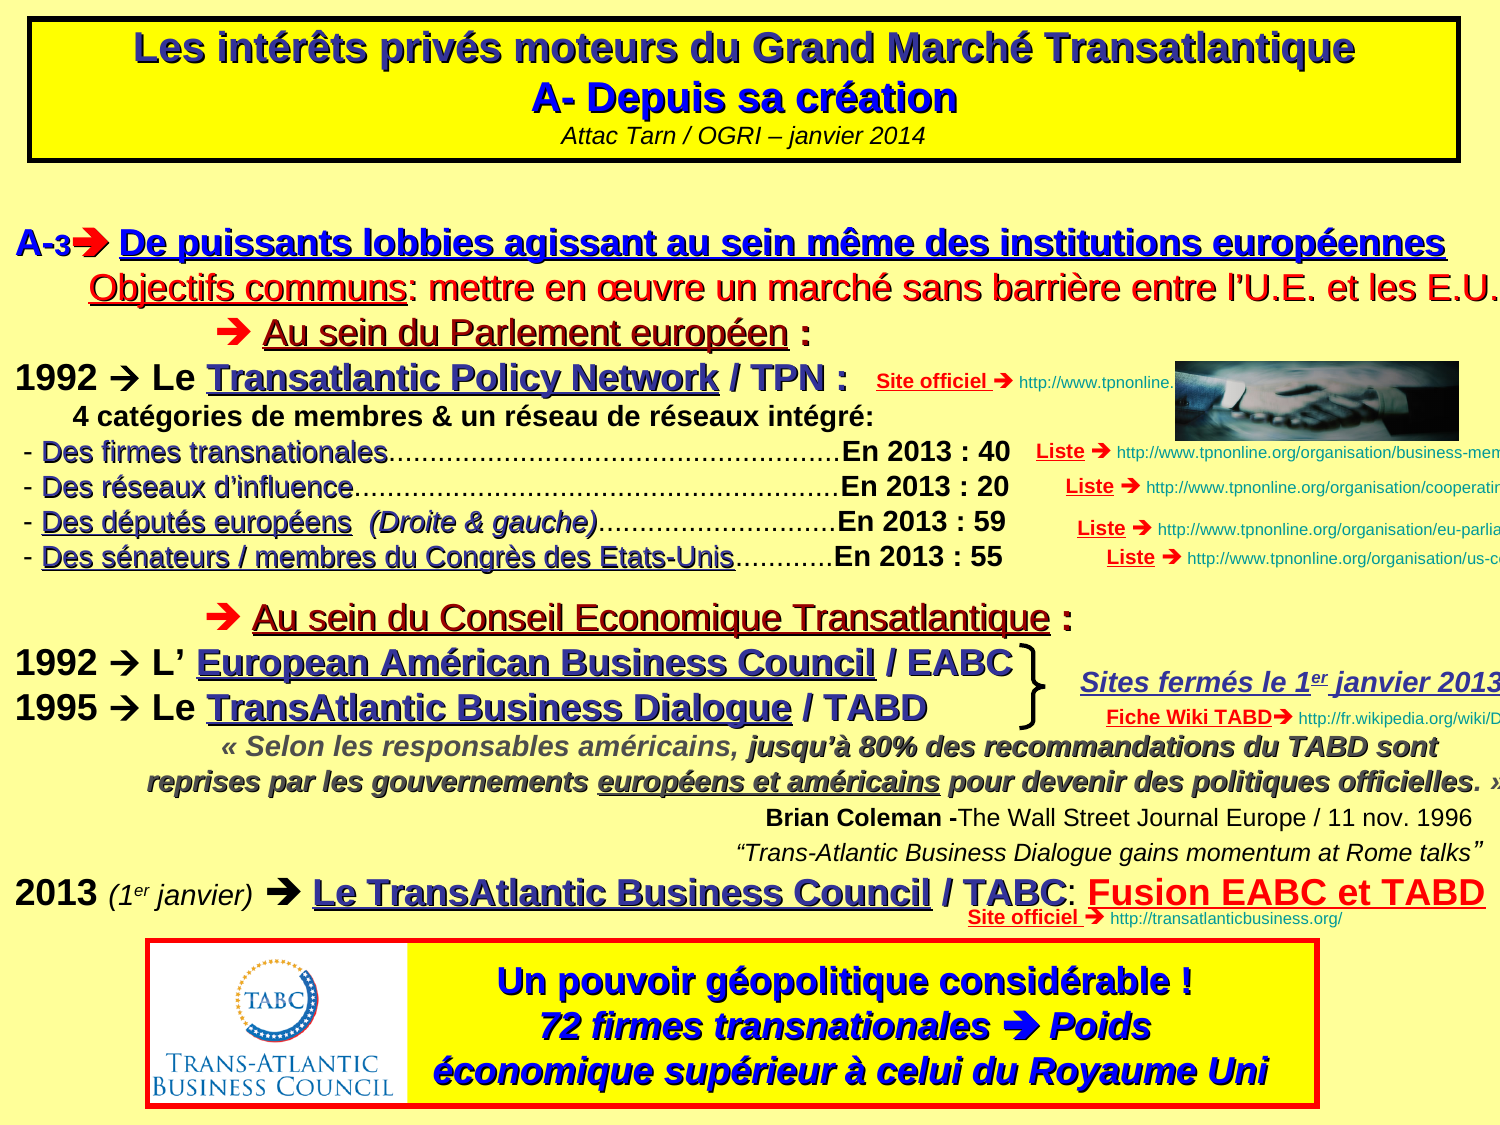

A-3 De puissants lobbies agissant au sein même des institutions européennes
 Objectifs communs: mettre en œuvre un marché sans barrière entre l’U.E. et les E.U.
  Au sein du Parlement européen :
1992  Le Transatlantic Policy Network / TPN :
 4 catégories de membres & un réseau de réseaux intégré:
 - Des firmes transnationales.......................................................En 2013 : 40
 - Des réseaux d’influence...........................................................En 2013 : 20
 - Des députés européens (Droite & gauche).............................En 2013 : 59
 - Des sénateurs / membres du Congrès des Etats-Unis............En 2013 : 55
  Au sein du Conseil Economique Transatlantique :
1992  L’ European Américan Business Council / EABC
1995  Le TransAtlantic Business Dialogue / TABD
 « Selon les responsables américains, jusqu’à 80% des recommandations du TABD sont
 reprises par les gouvernements européens et américains pour devenir des politiques officielles. »
 Brian Coleman -The Wall Street Journal Europe / 11 nov. 1996
 “Trans-Atlantic Business Dialogue gains momentum at Rome talks”
2013 (1er janvier)  Le TransAtlantic Business Council / TABC: Fusion EABC et TABD
Les intérêts privés moteurs du Grand Marché Transatlantique
A- Depuis sa création
Attac Tarn / OGRI – janvier 2014
Site officiel  http://www.tpnonline.org/
Liste  http://www.tpnonline.org/organisation/business-members/
 Liste  http://www.tpnonline.org/organisation/cooperating-institutions/
 Liste  http://www.tpnonline.org/organisation/eu-parliamentary-group/
 Liste  http://www.tpnonline.org/organisation/us-congressional-group-members/
 Sites fermés le 1er janvier 2013 !
 Fiche Wiki TABD http://fr.wikipedia.org/wiki/Dialogue_%C3%A9conomique_transatlantique
Site officiel  http://transatlanticbusiness.org/
Un pouvoir géopolitique considérable !
72 firmes transnationales  Poids
économique supérieur à celui du Royaume Uni